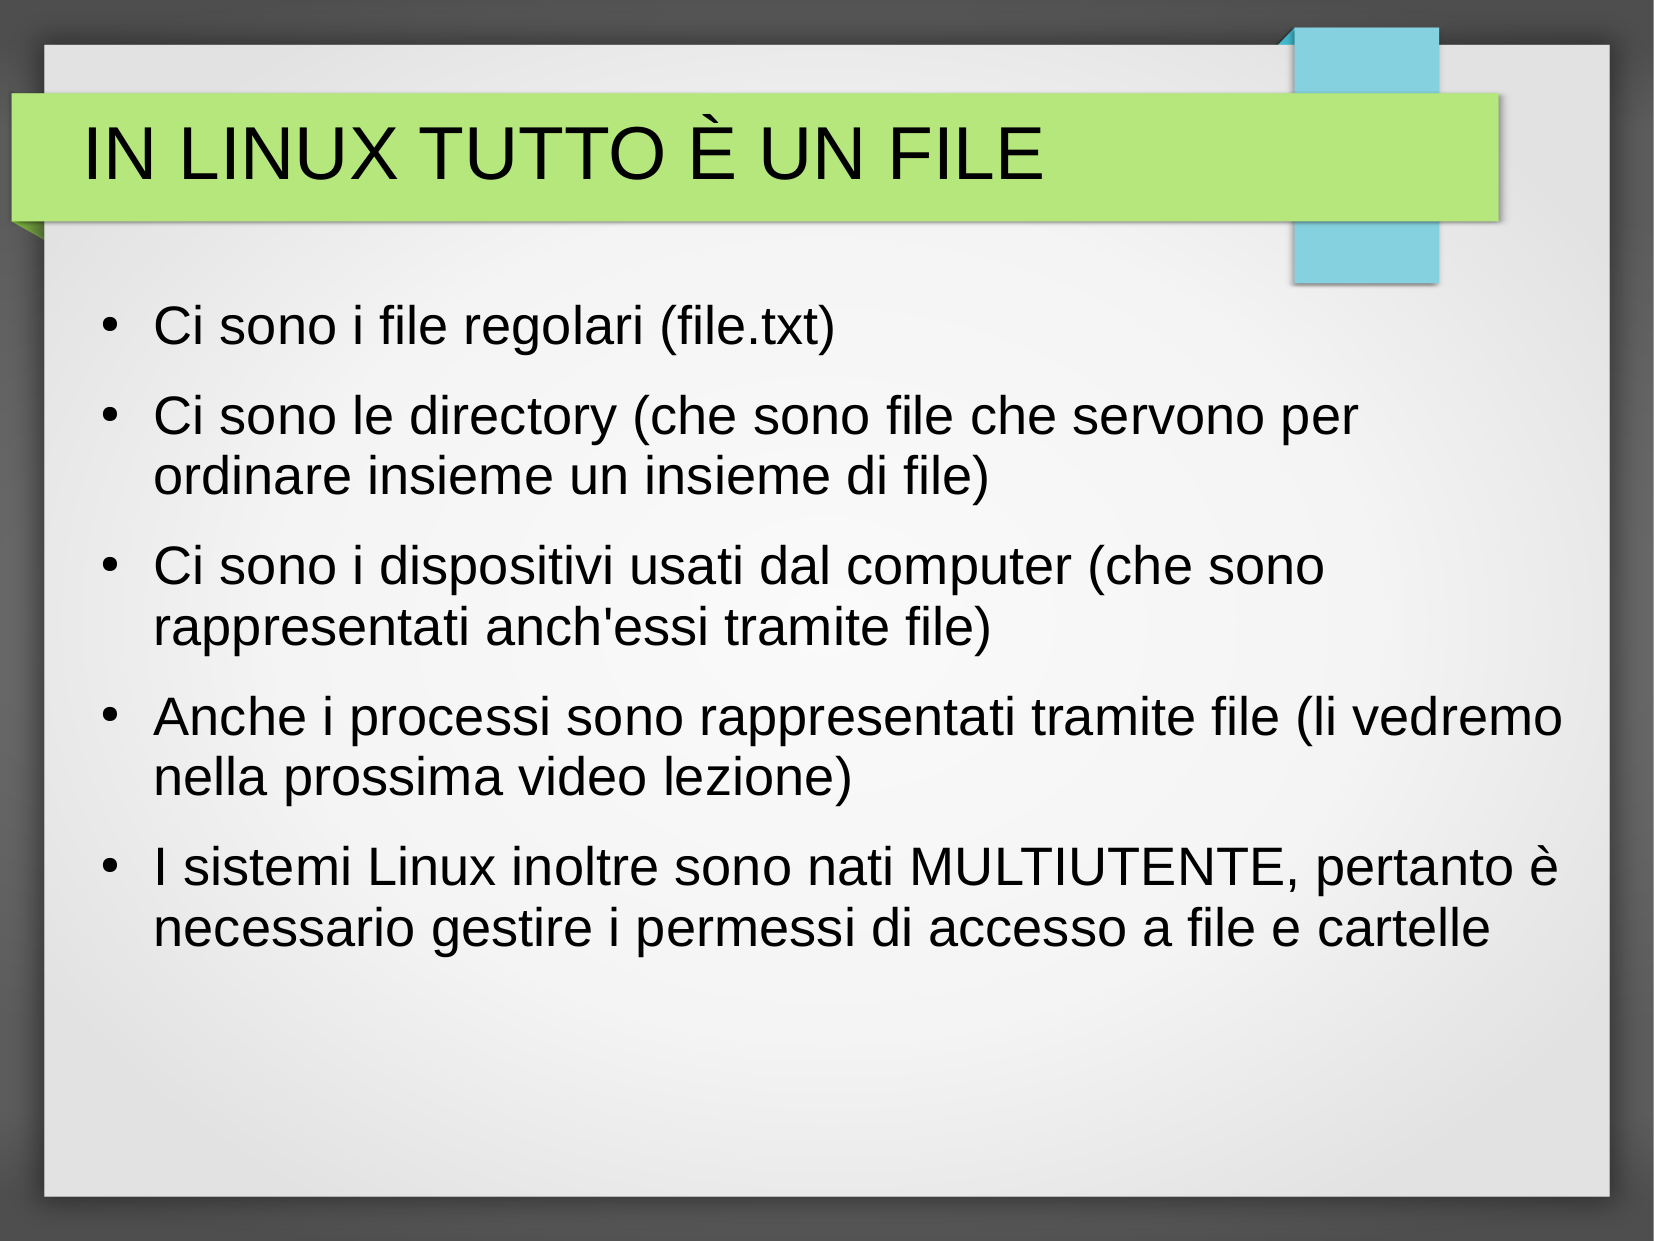

# IN LINUX TUTTO È UN FILE
Ci sono i file regolari (file.txt)
Ci sono le directory (che sono file che servono per ordinare insieme un insieme di file)
Ci sono i dispositivi usati dal computer (che sono rappresentati anch'essi tramite file)
Anche i processi sono rappresentati tramite file (li vedremo nella prossima video lezione)
I sistemi Linux inoltre sono nati MULTIUTENTE, pertanto è necessario gestire i permessi di accesso a file e cartelle